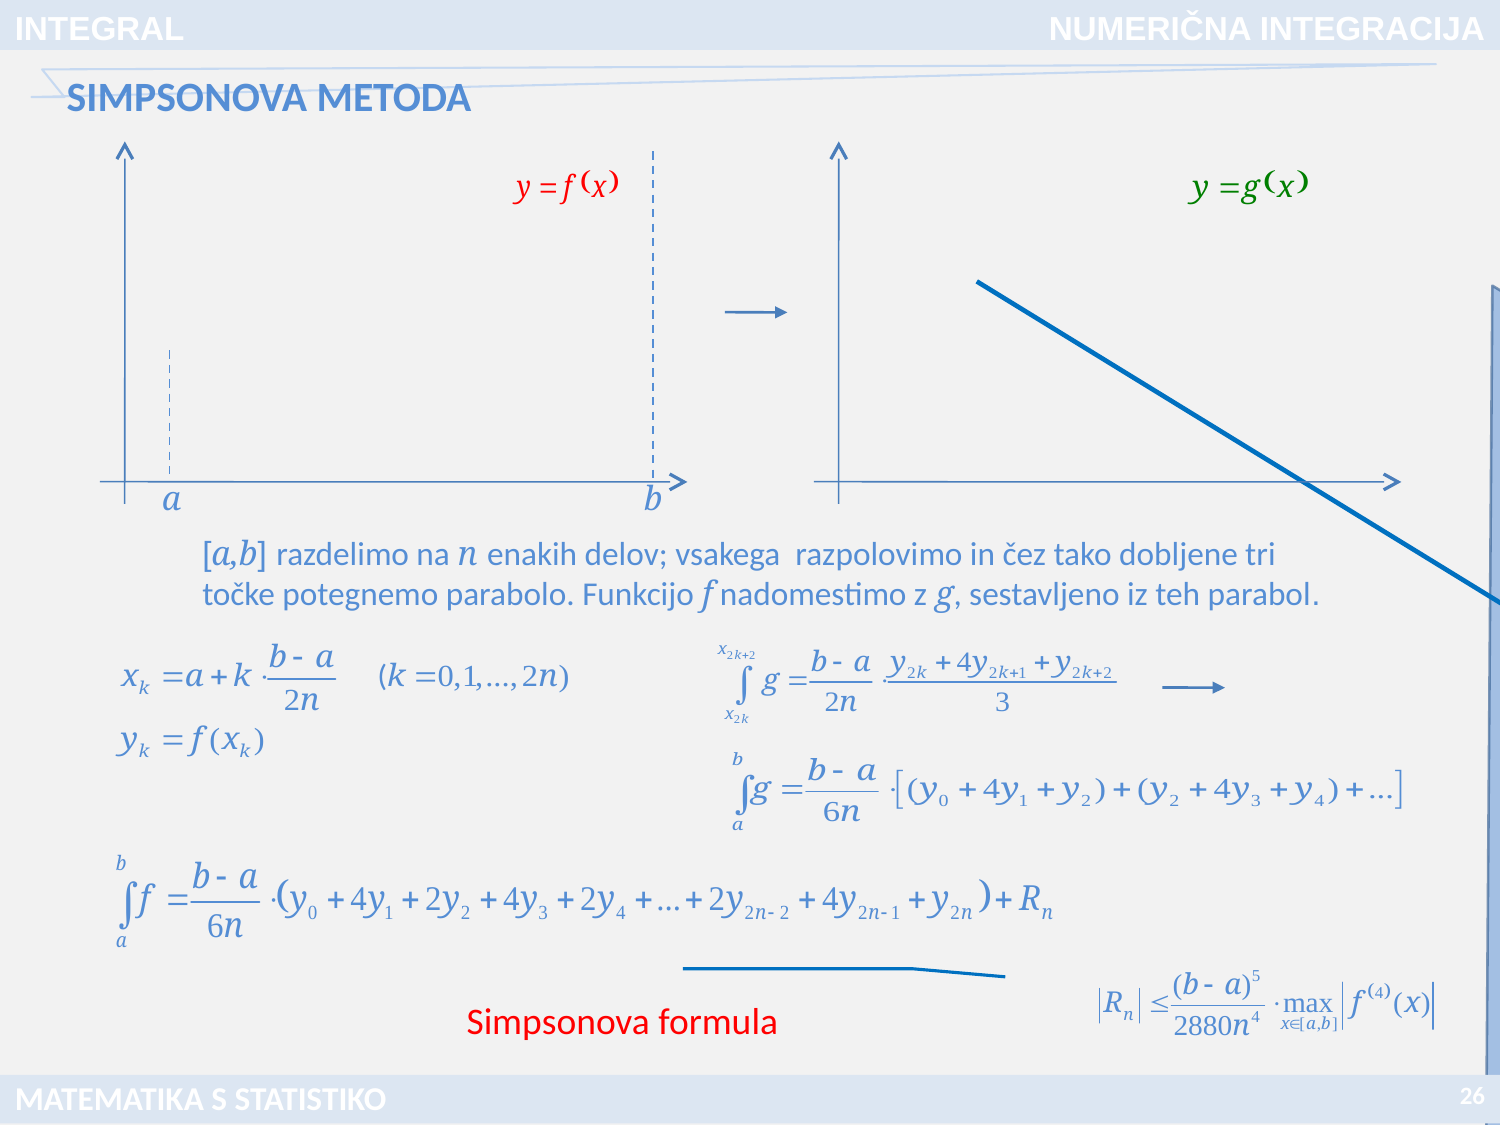

INTEGRAL
NUMERIČNA INTEGRACIJA
SIMPSONOVA METODA
a
b
[a,b] razdelimo na n enakih delov; vsakega razpolovimo in čez tako dobljene tri točke potegnemo parabolo. Funkcijo f nadomestimo z g, sestavljeno iz teh parabol.
Simpsonova formula
MATEMATIKA S STATISTIKO